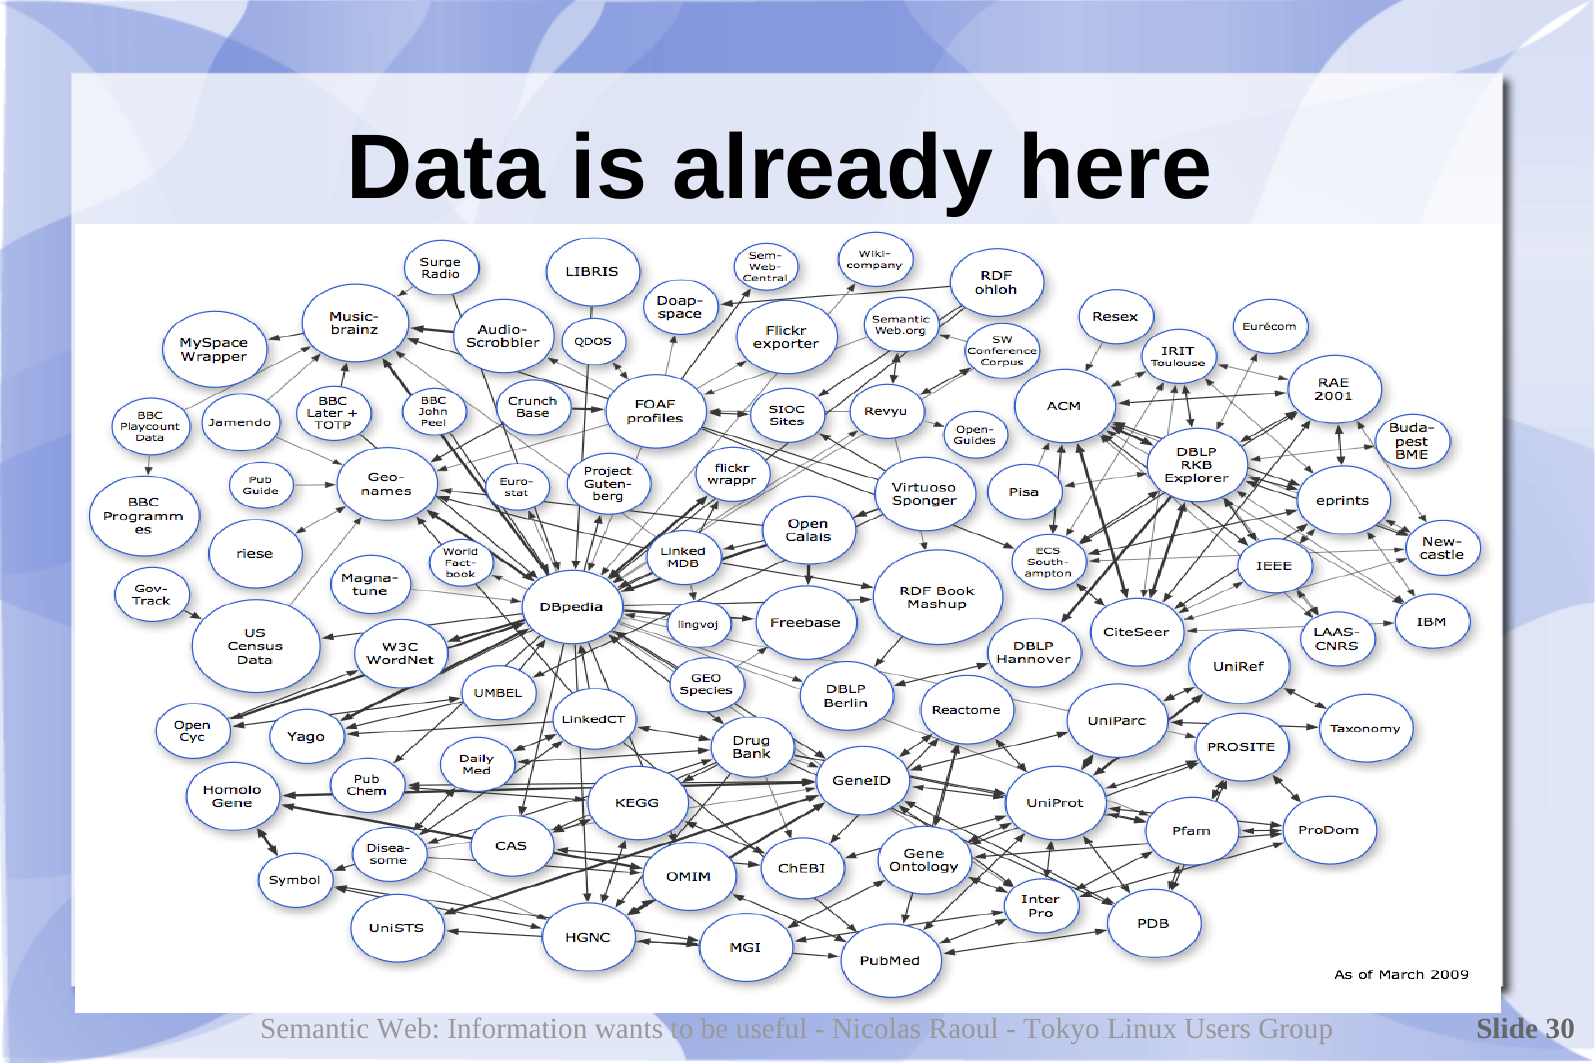

# Data is already here
Semantic Web: Information wants to be useful - Nicolas Raoul - Tokyo Linux Users Group
30